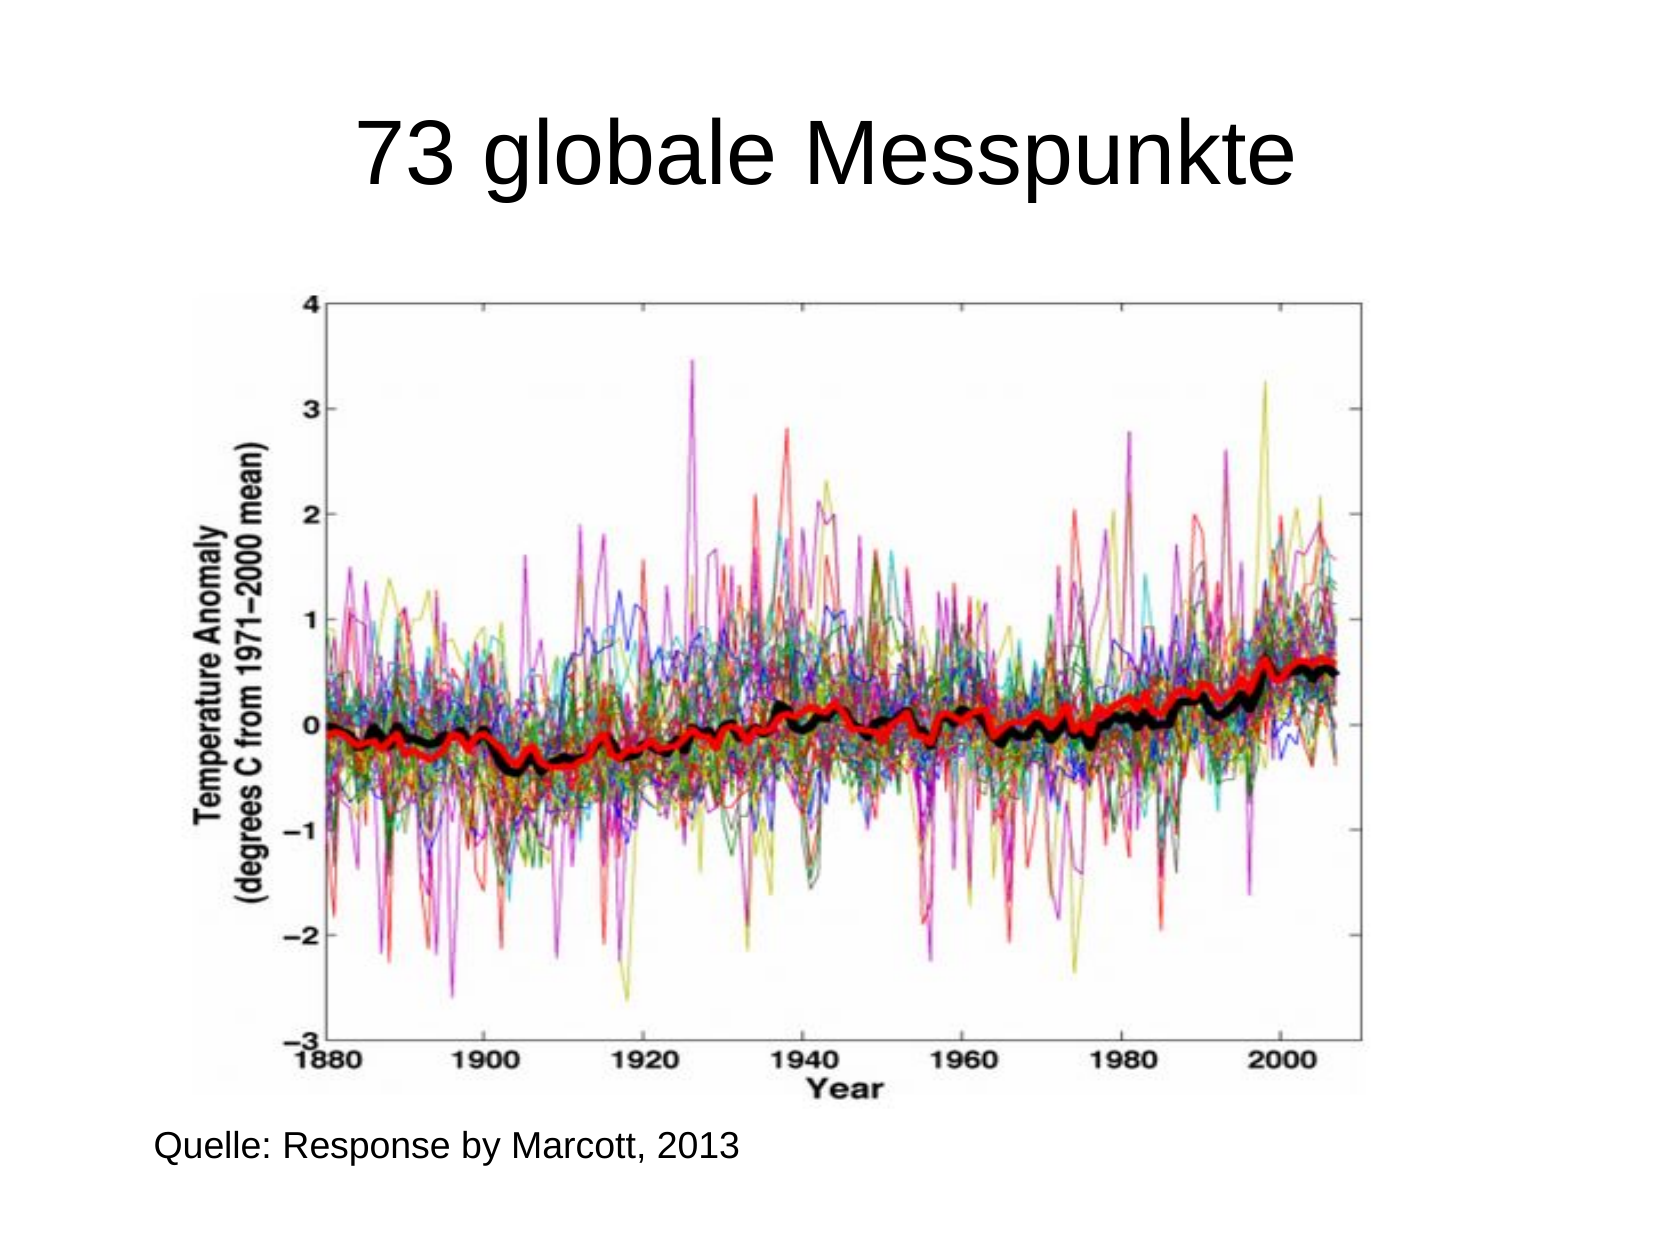

# 73 globale Messpunkte
Quelle: Response by Marcott, 2013